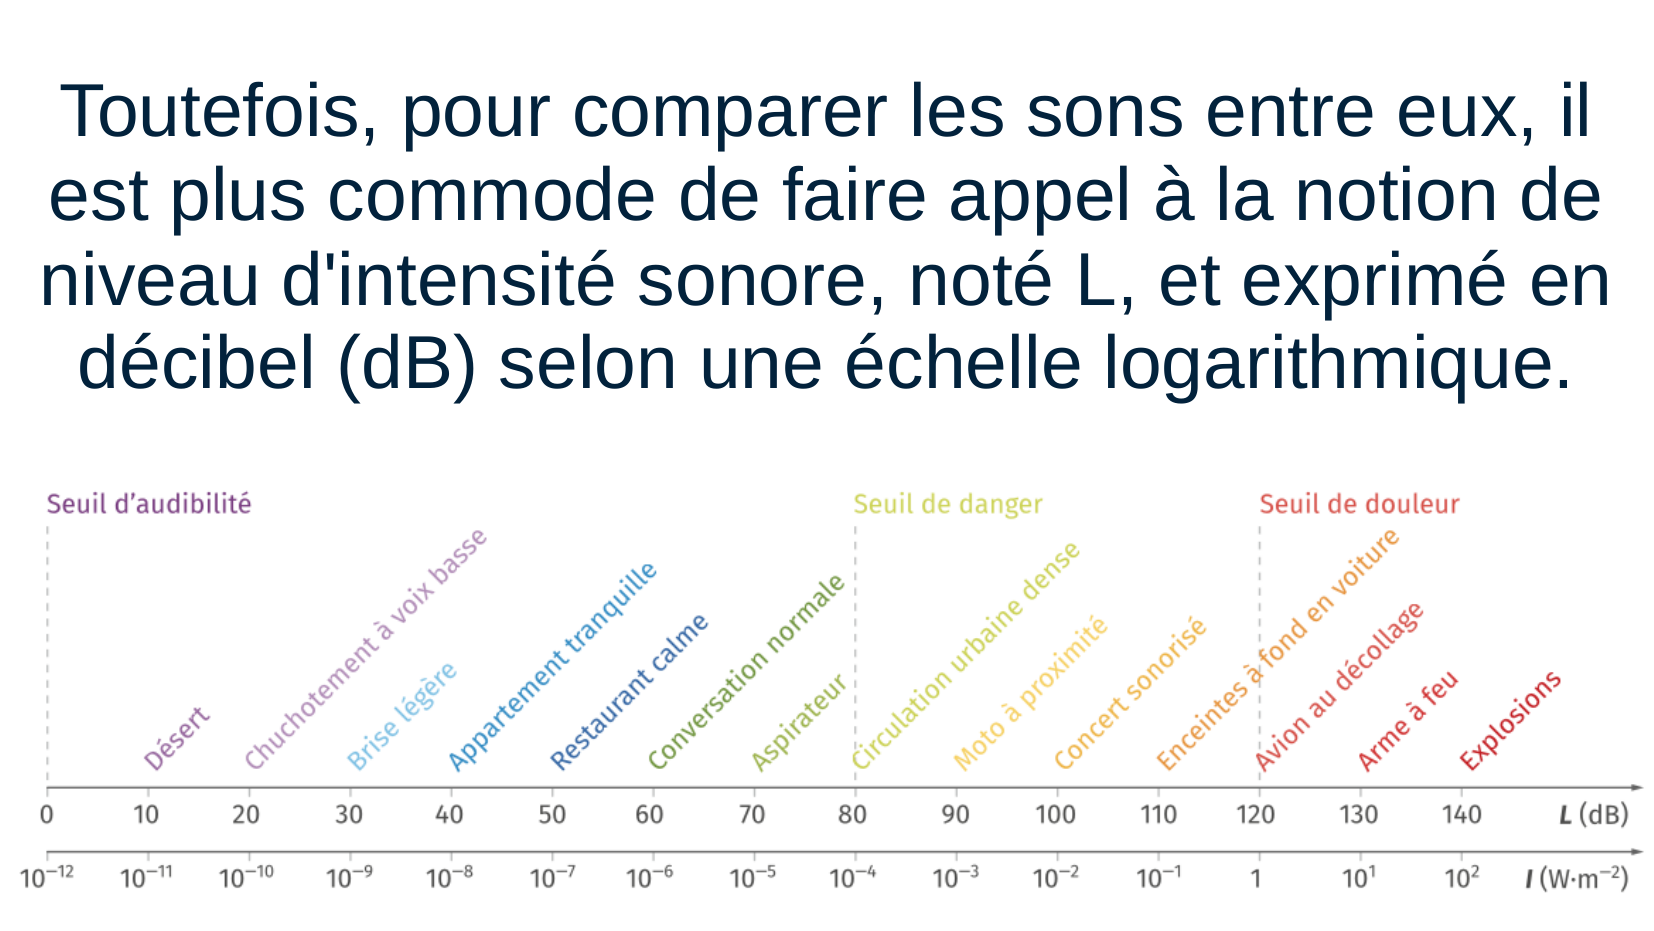

# Toutefois, pour comparer les sons entre eux, il est plus commode de faire appel à la notion de niveau d'intensité sonore, noté L, et exprimé en décibel (dB) selon une échelle logarithmique.